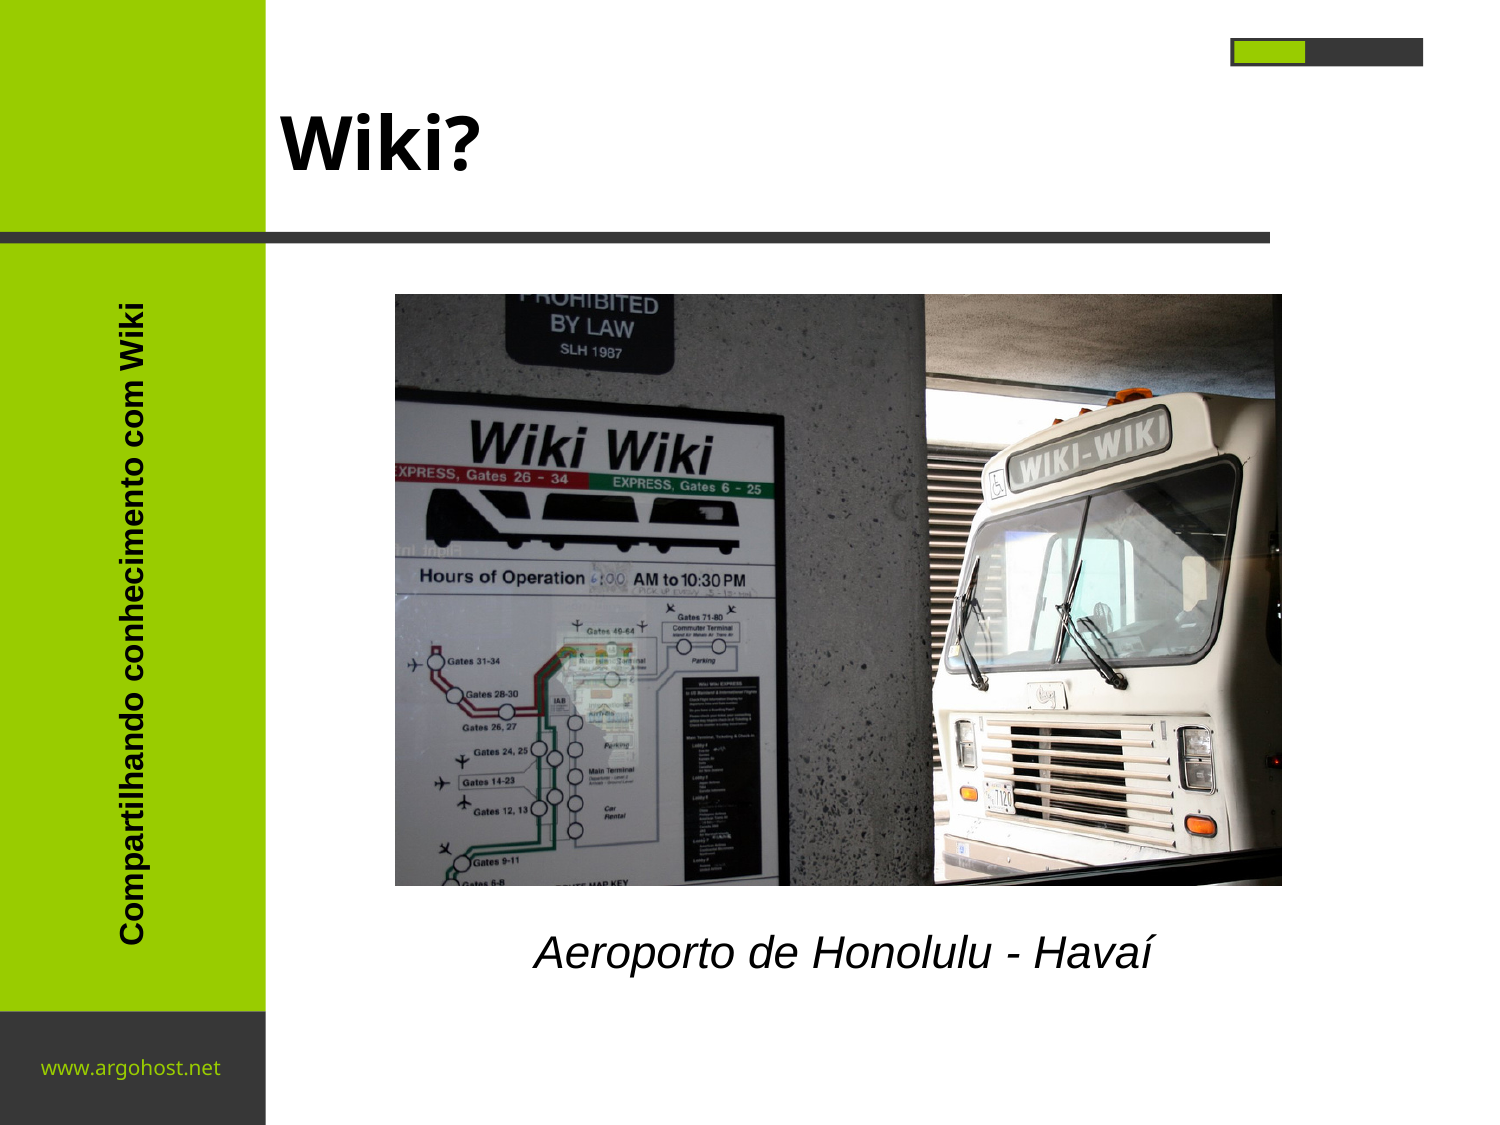

Wiki?
Compartilhando conhecimento com Wiki
Aeroporto de Honolulu - Havaí
www.argohost.net